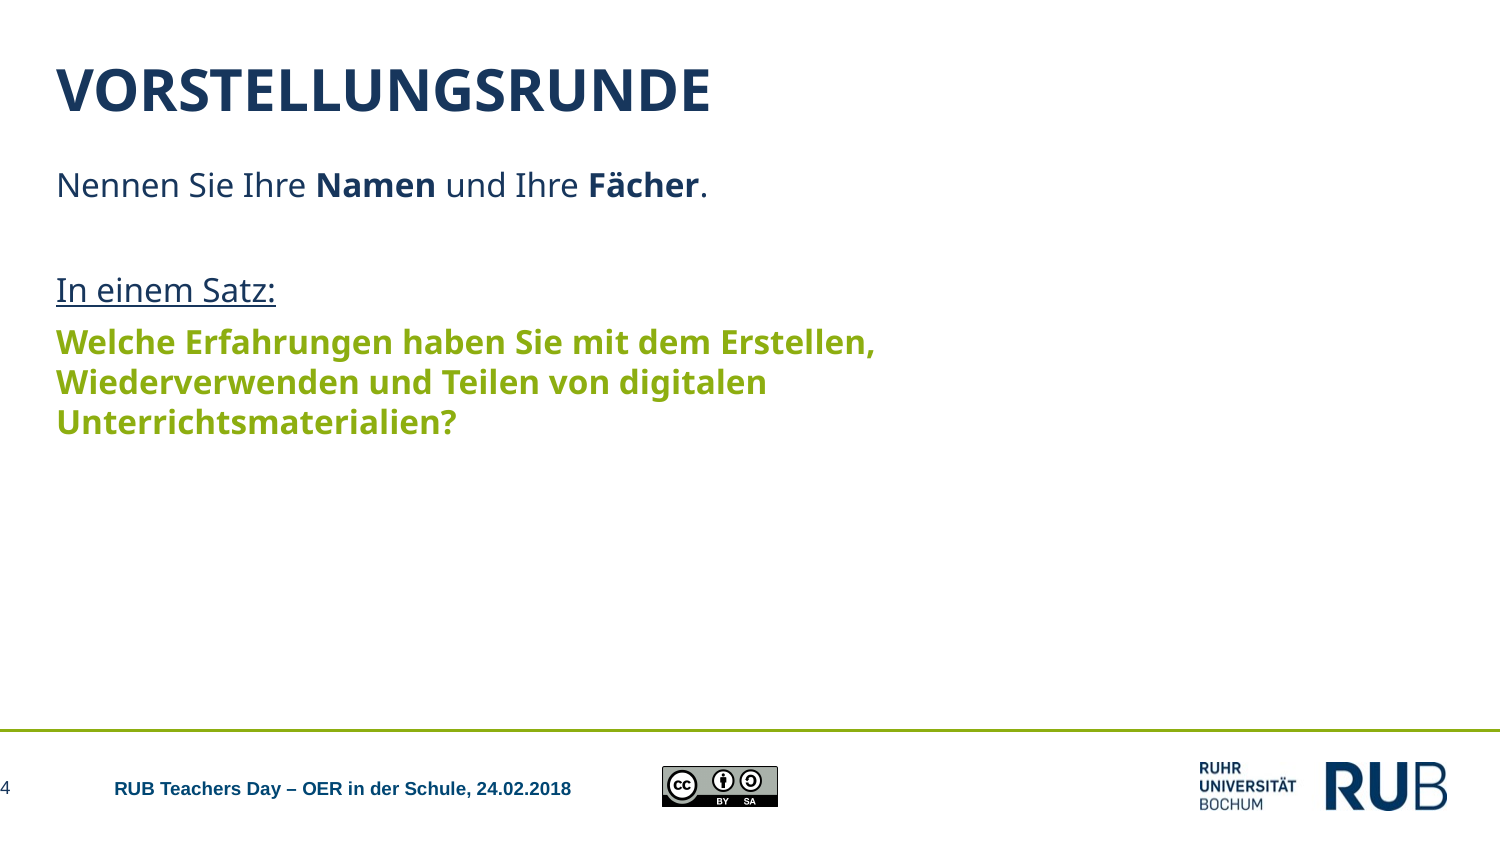

vorstellungsrunde
Nennen Sie Ihre Namen und Ihre Fächer.
In einem Satz:
Welche Erfahrungen haben Sie mit dem Erstellen, Wiederverwenden und Teilen von digitalen Unterrichtsmaterialien?
RUB Teachers Day – OER in der Schule, 24.02.2018